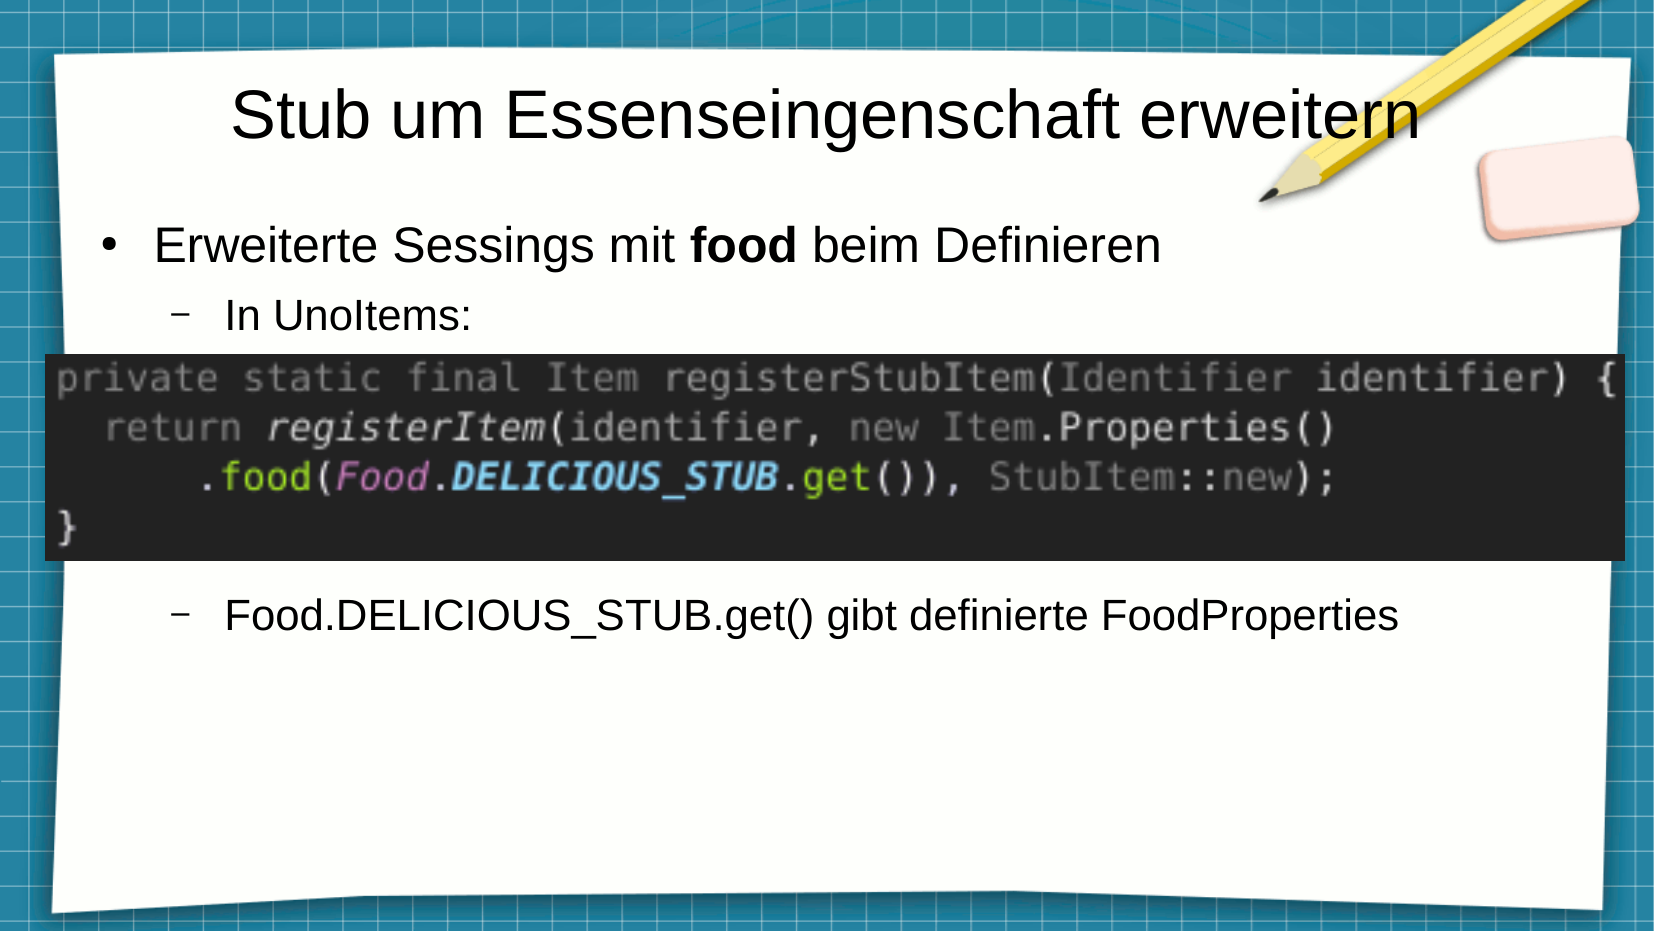

# Stub um Essenseingenschaft erweitern
Erweiterte Sessings mit food beim Definieren
In UnoItems:
Food.DELICIOUS_STUB.get() gibt definierte FoodProperties